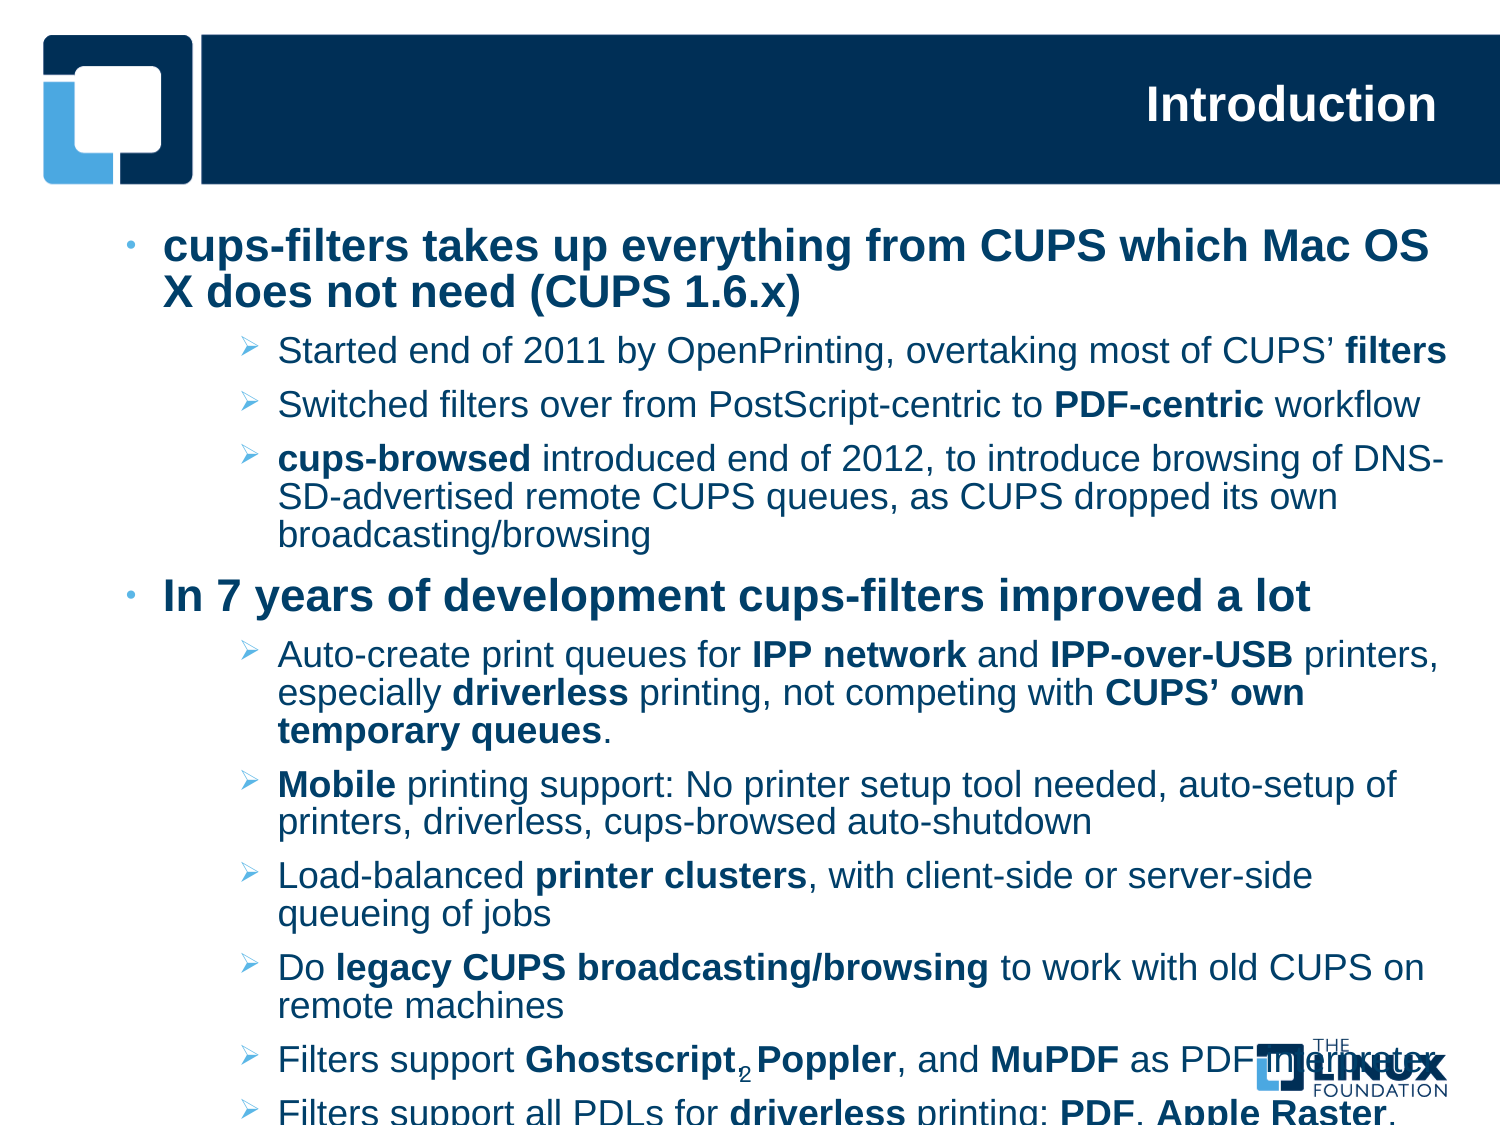

# Introduction
cups-filters takes up everything from CUPS which Mac OS X does not need (CUPS 1.6.x)
Started end of 2011 by OpenPrinting, overtaking most of CUPS’ filters
Switched filters over from PostScript-centric to PDF-centric workflow
cups-browsed introduced end of 2012, to introduce browsing of DNS-SD-advertised remote CUPS queues, as CUPS dropped its own broadcasting/browsing
In 7 years of development cups-filters improved a lot
Auto-create print queues for IPP network and IPP-over-USB printers, especially driverless printing, not competing with CUPS’ own temporary queues.
Mobile printing support: No printer setup tool needed, auto-setup of printers, driverless, cups-browsed auto-shutdown
Load-balanced printer clusters, with client-side or server-side queueing of jobs
Do legacy CUPS broadcasting/browsing to work with old CUPS on remote machines
Filters support Ghostscript, Poppler, and MuPDF as PDF interpreter
Filters support all PDLs for driverless printing: PDF, Apple Raster, PWG Raster, and PCLm
2